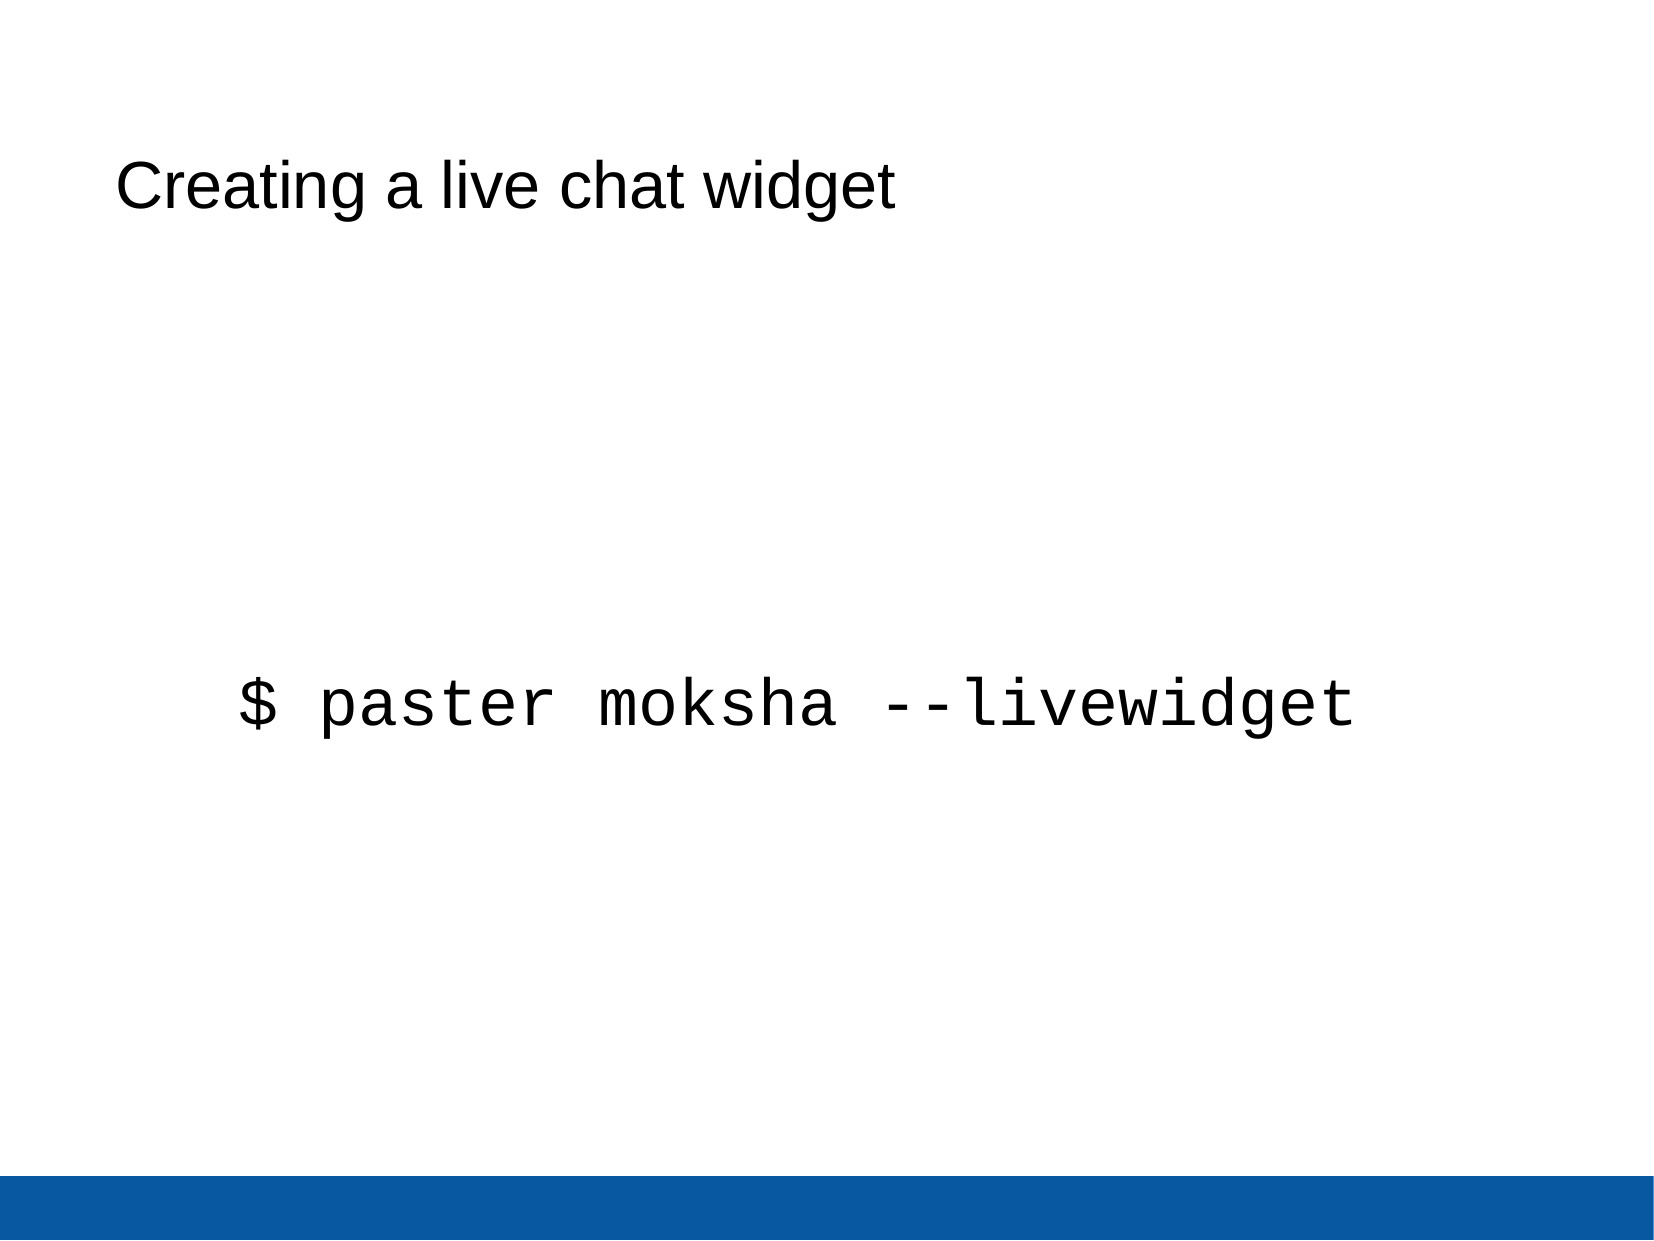

Creating a live chat widget
# $ paster moksha --livewidget